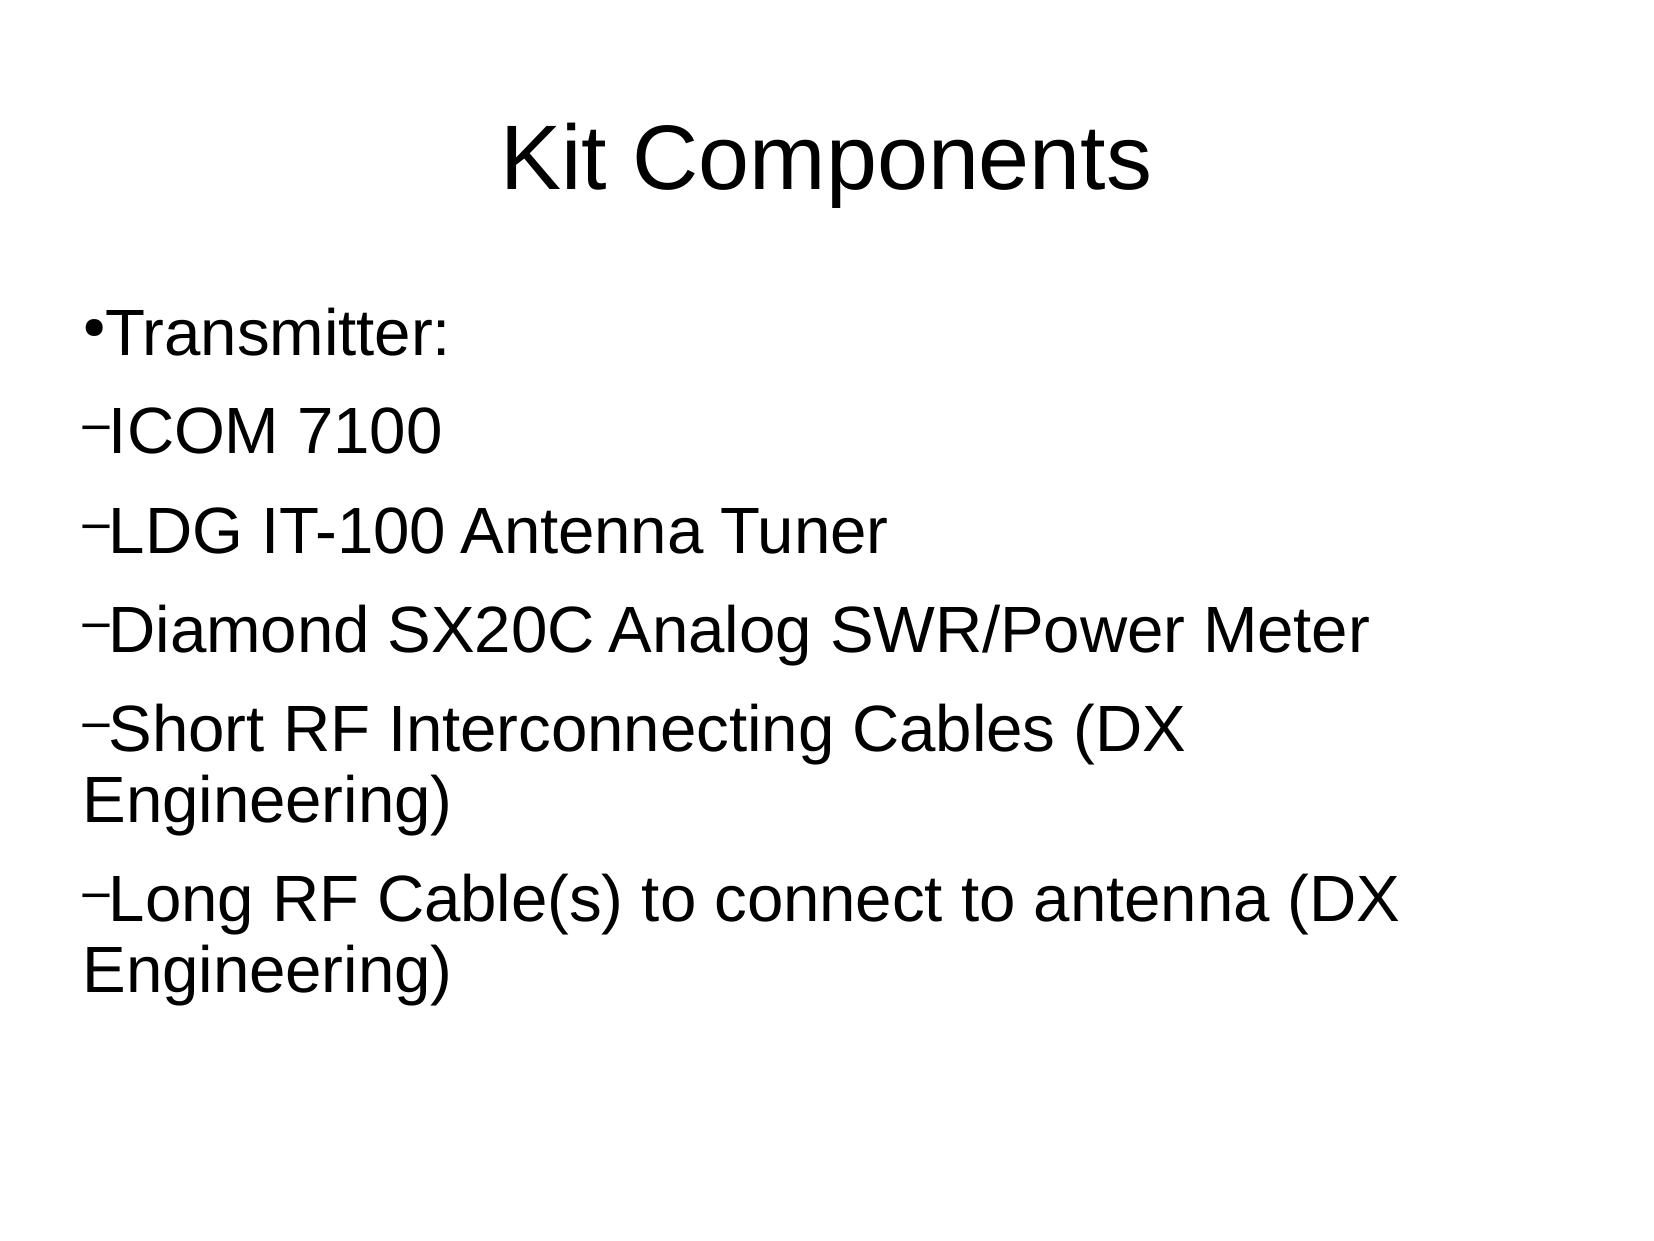

# Kit Components
Transmitter:
ICOM 7100
LDG IT-100 Antenna Tuner
Diamond SX20C Analog SWR/Power Meter
Short RF Interconnecting Cables (DX Engineering)
Long RF Cable(s) to connect to antenna (DX Engineering)